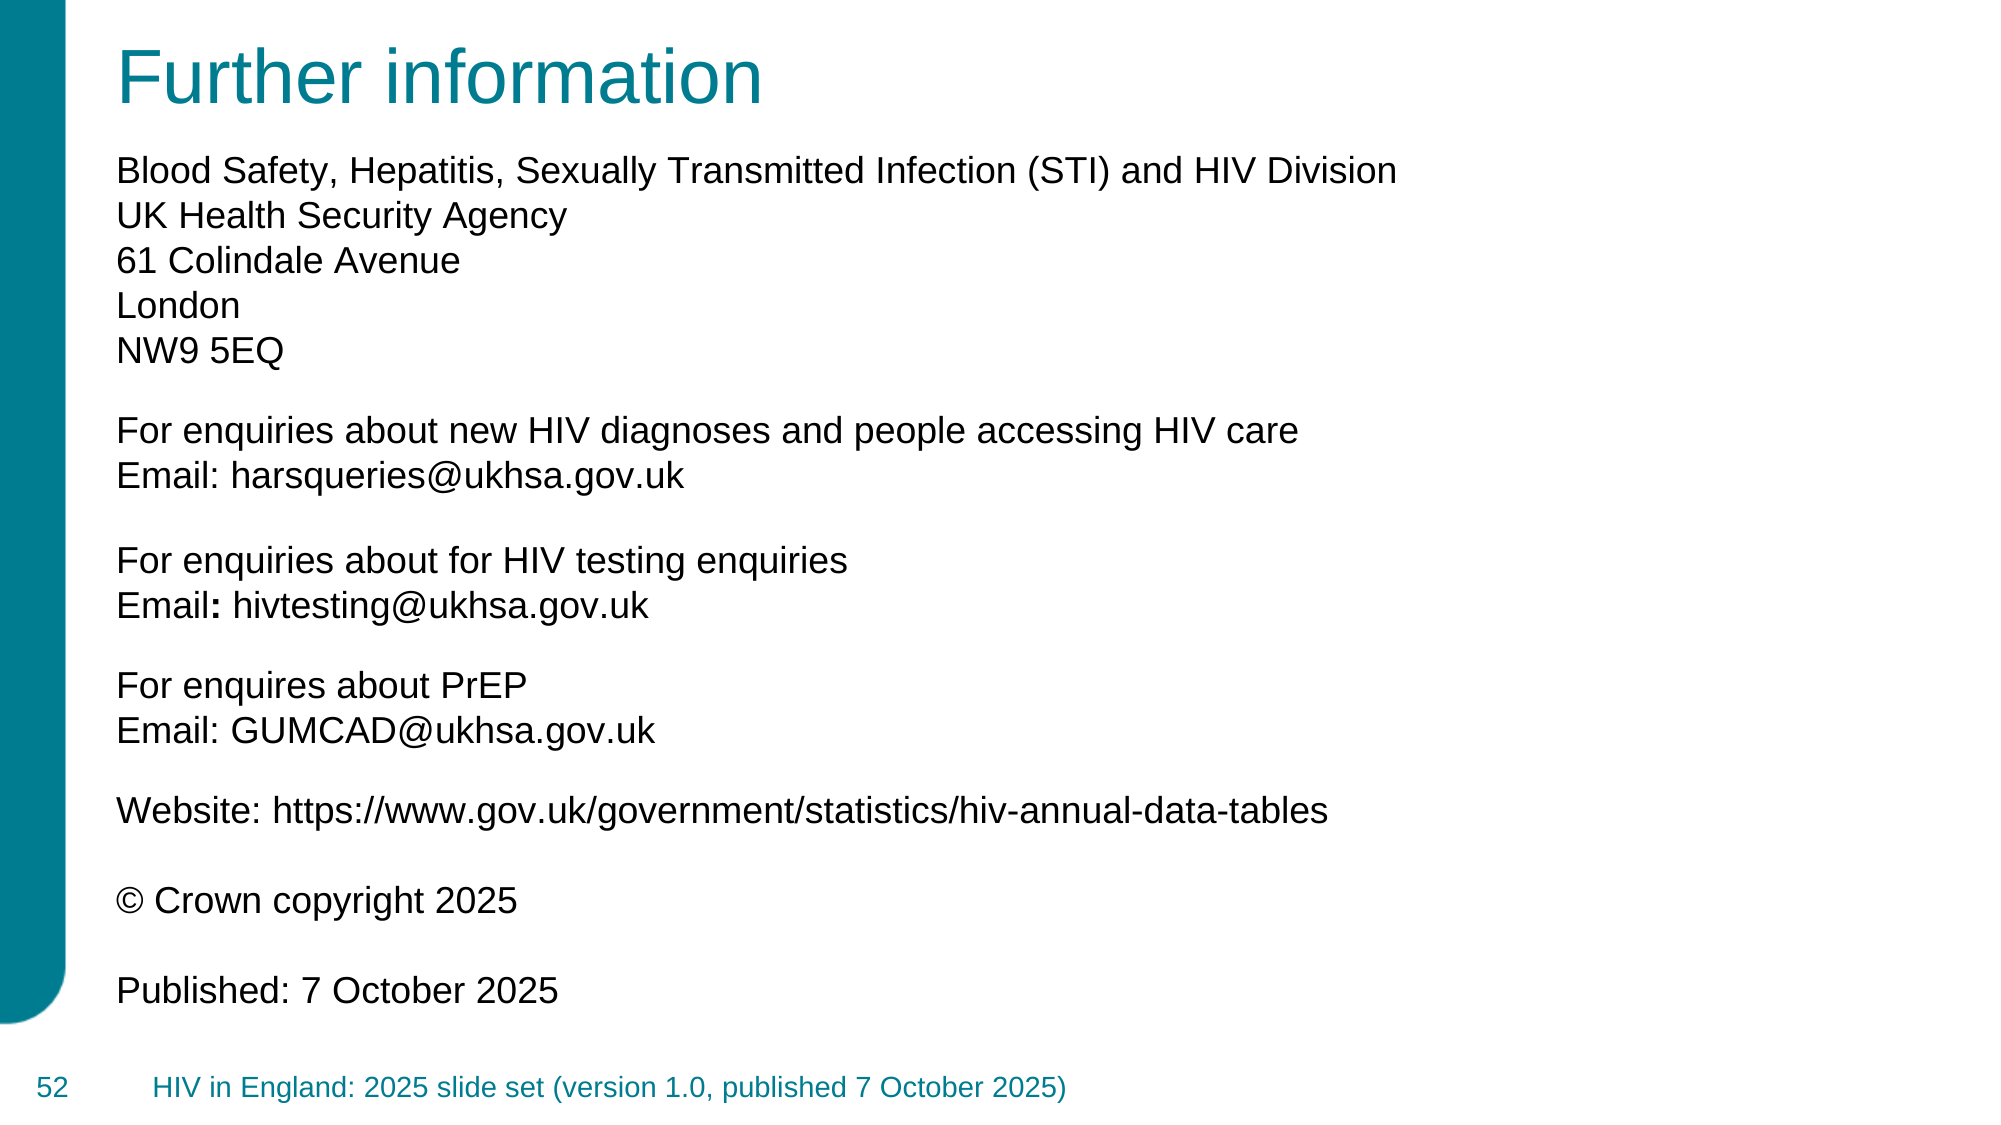

# Further information
Blood Safety, Hepatitis, Sexually Transmitted Infection (STI) and HIV Division
UK Health Security Agency
61 Colindale Avenue
London
NW9 5EQ
For enquiries about new HIV diagnoses and people accessing HIV care
Email: harsqueries@ukhsa.gov.uk
For enquiries about for HIV testing enquiries
Email: hivtesting@ukhsa.gov.uk
For enquires about PrEP
Email: GUMCAD@ukhsa.gov.uk
Website: https://www.gov.uk/government/statistics/hiv-annual-data-tables
© Crown copyright 2025
Published: 7 October 2025
52
HIV in England: 2025 slide set (version 1.0, published 7 October 2025)